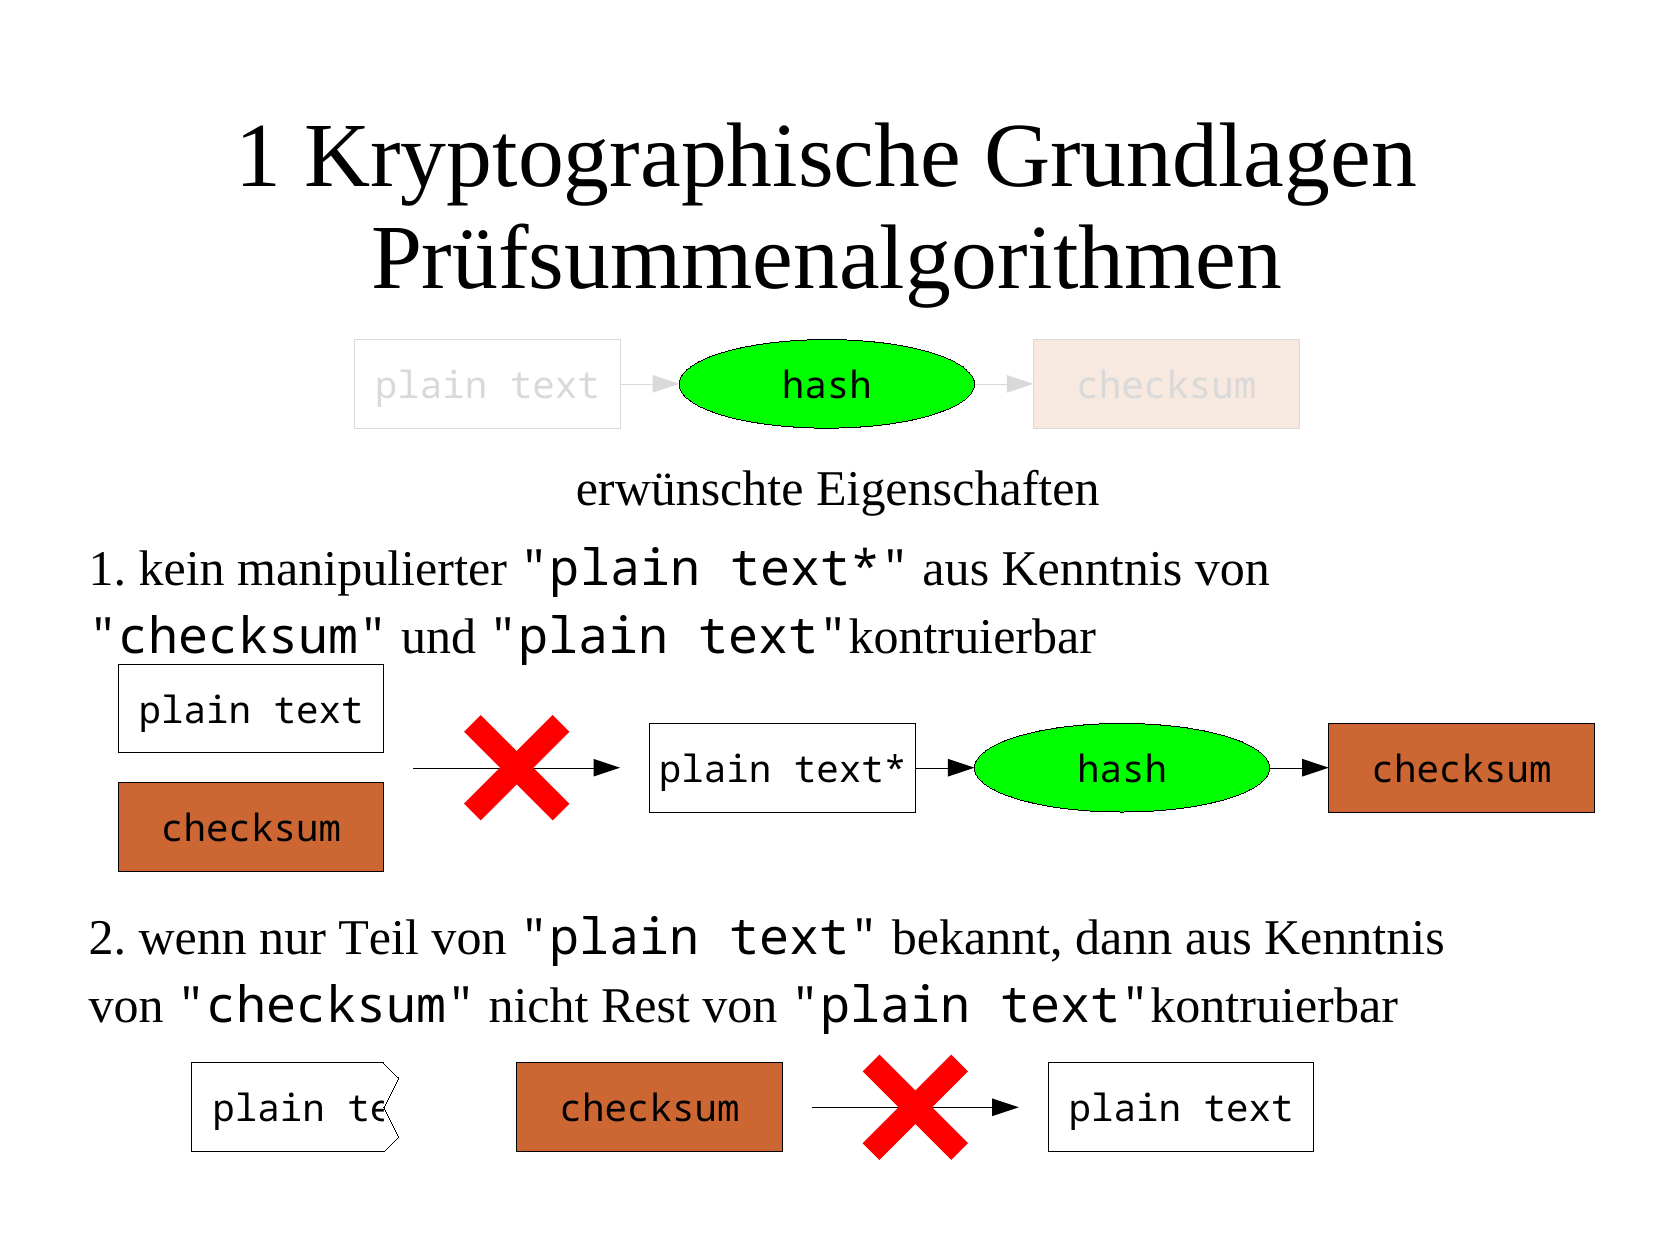

# 1 Kryptographische Grundlagen Prüfsummenalgorithmen
plain text
hash
checksum
erwünschte Eigenschaften
1. kein manipulierter "plain text*" aus Kenntnis von "checksum" und "plain text"kontruierbar
plain text
plain text*
hash
checksum
checksum
2. wenn nur Teil von "plain text" bekannt, dann aus Kenntnis von "checksum" nicht Rest von "plain text"kontruierbar
plain text
checksum
plain text